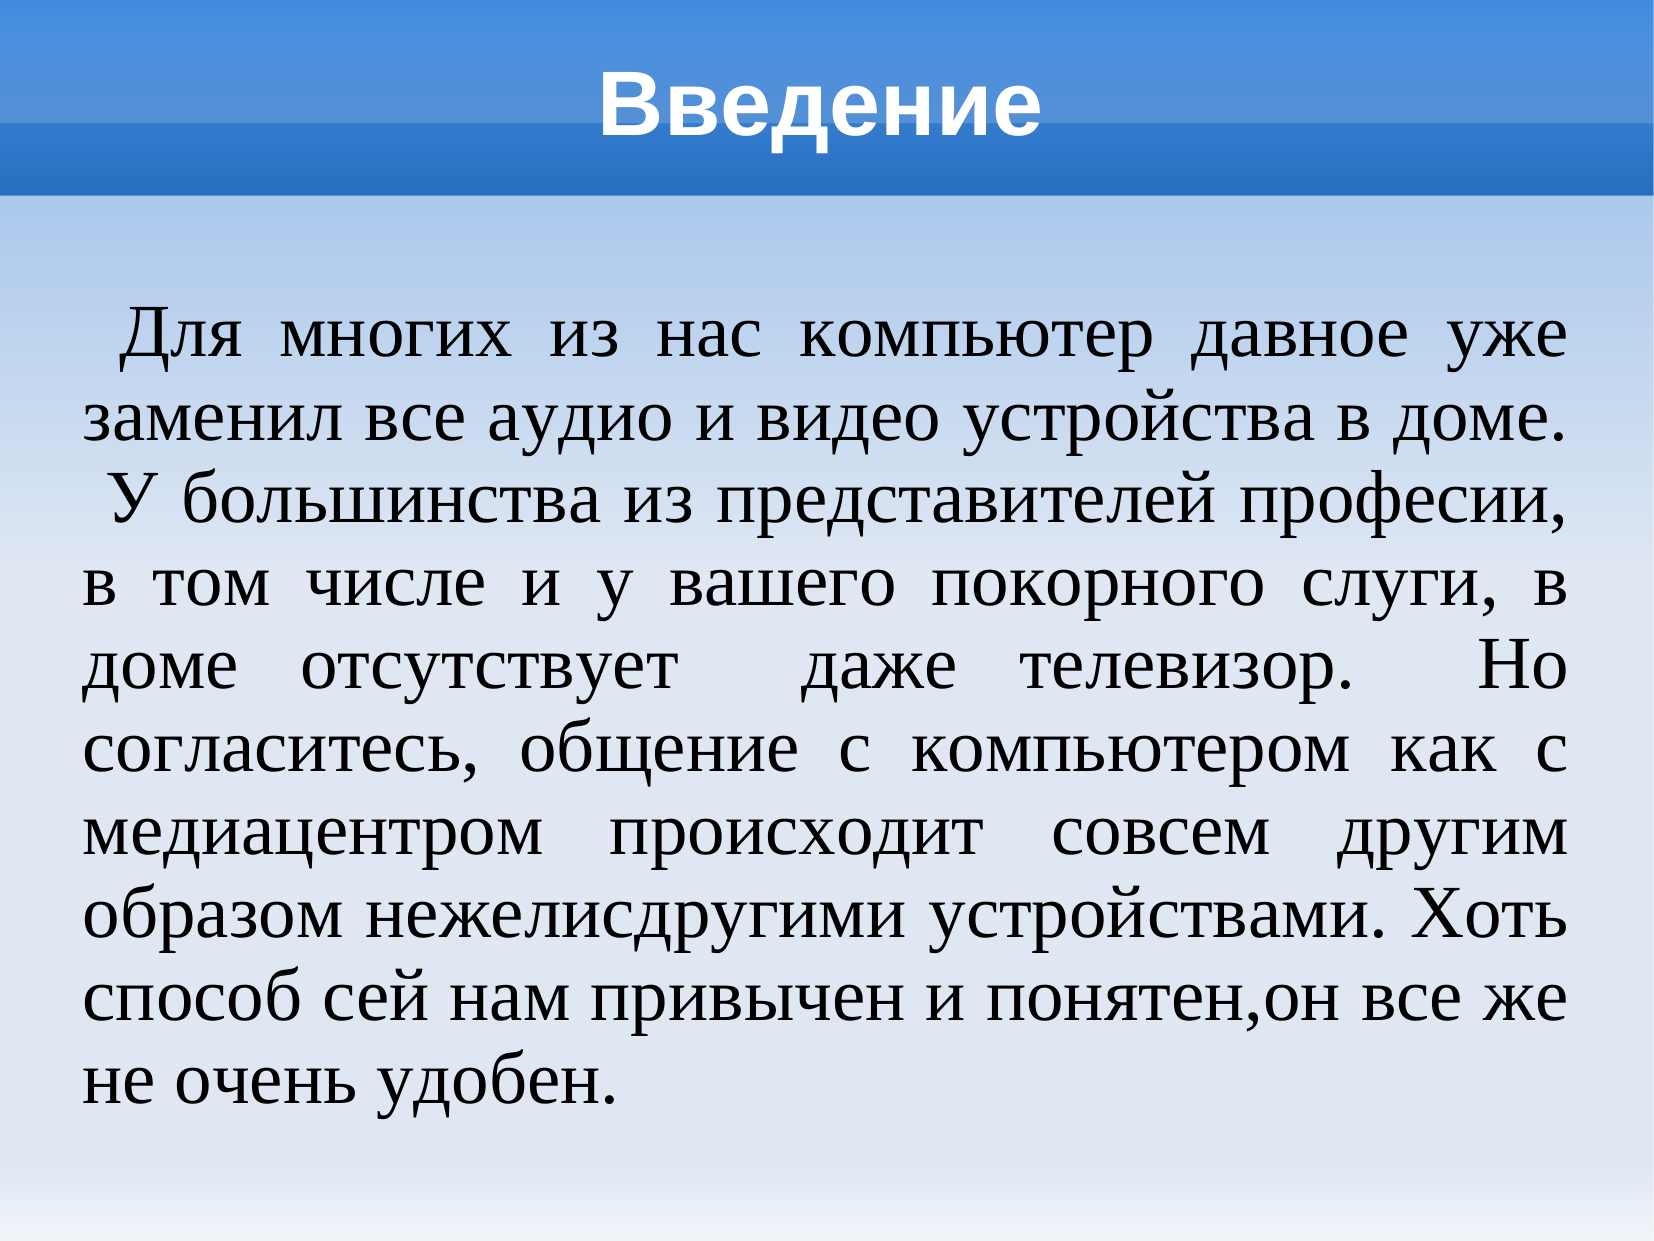

# Введение
 Для многих из нас компьютер давное уже заменил все аудио и видео устройства в доме. У большинства из представителей професии, в том числе и у вашего покорного слуги, в доме отсутствует даже телевизор. Но согласитесь, общение с компьютером как с медиацентром происходит совсем другим образом нежелисдругими устройствами. Хоть способ сей нам привычен и понятен,он все же не очень удобен.